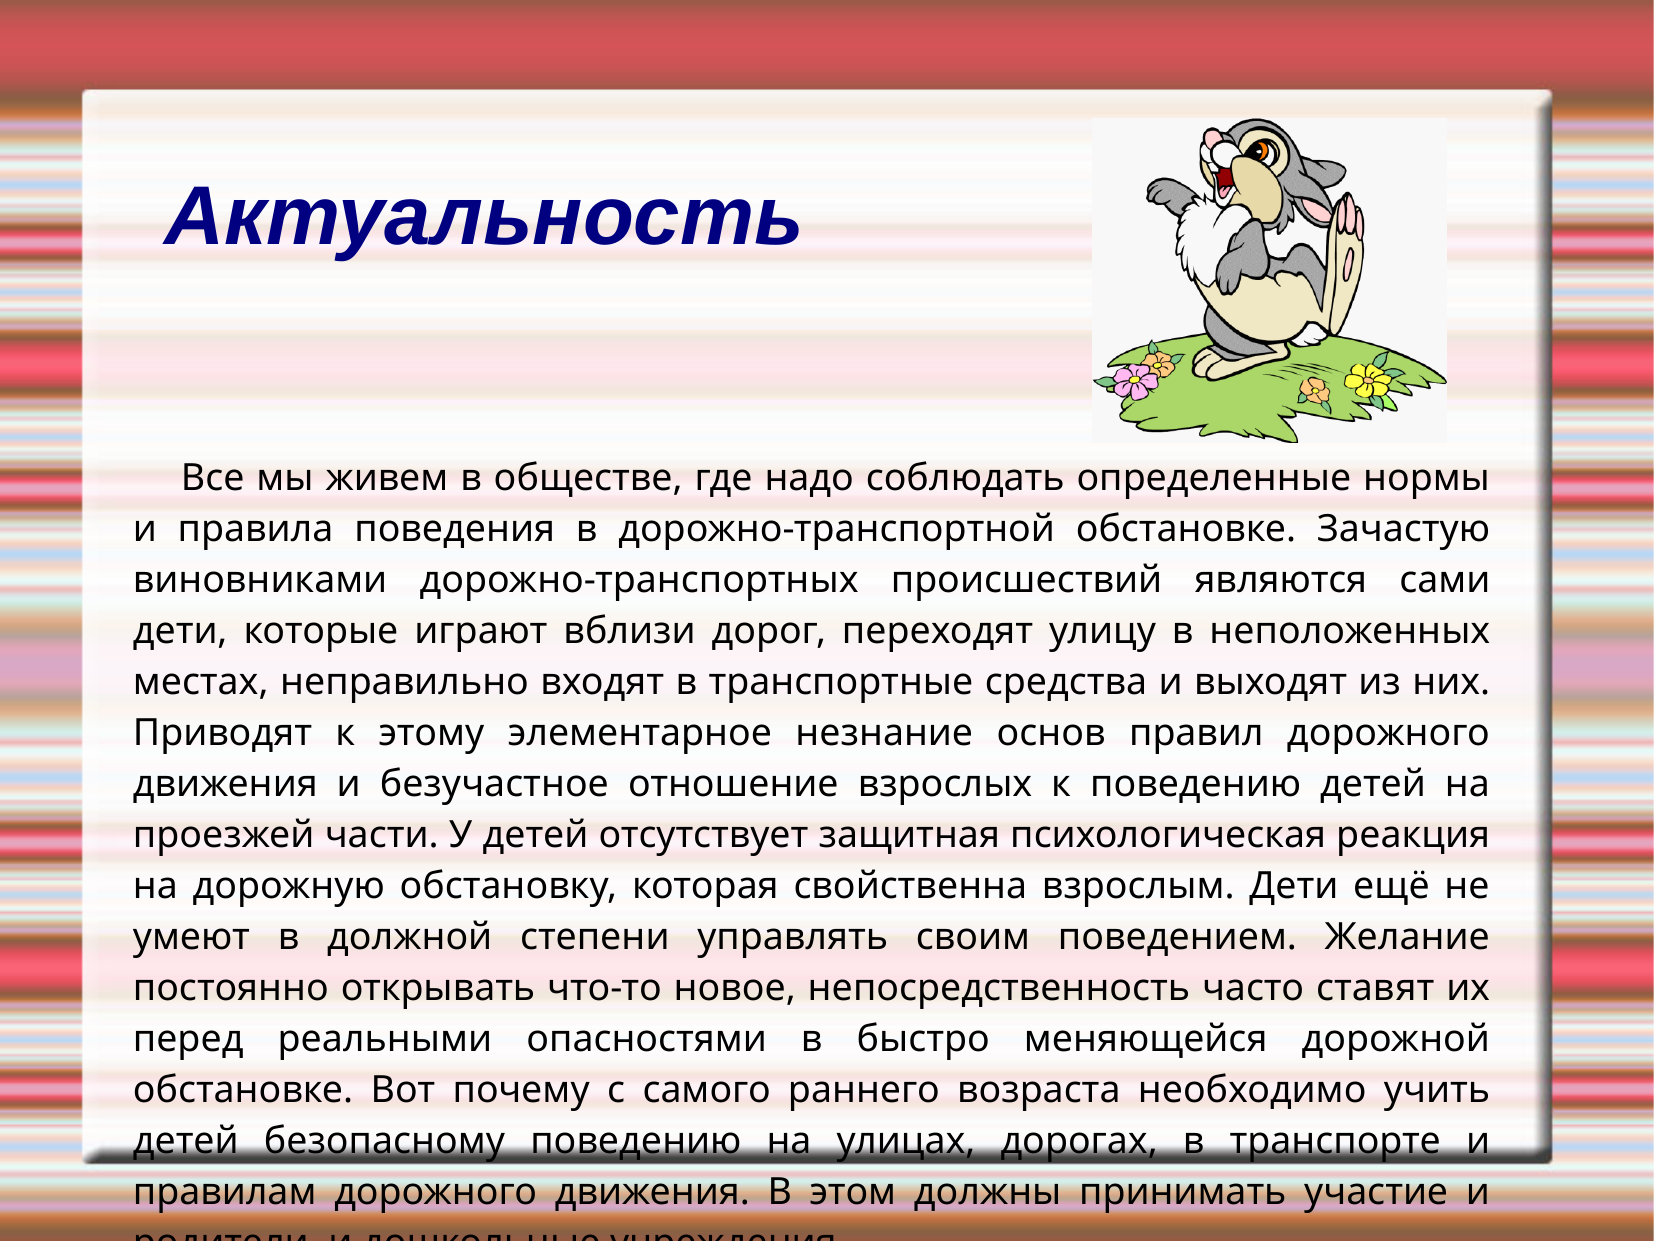

Актуальность
 Все мы живем в обществе, где надо соблюдать определенные нормы и правила поведения в дорожно-транспортной обстановке. Зачастую виновниками дорожно-транспортных происшествий являются сами дети, которые играют вблизи дорог, переходят улицу в неположенных местах, неправильно входят в транспортные средства и выходят из них. Приводят к этому элементарное незнание основ правил дорожного движения и безучастное отношение взрослых к поведению детей на проезжей части. У детей отсутствует защитная психологическая реакция на дорожную обстановку, которая свойственна взрослым. Дети ещё не умеют в должной степени управлять своим поведением. Желание постоянно открывать что-то новое, непосредственность часто ставят их перед реальными опасностями в быстро меняющейся дорожной обстановке. Вот почему с самого раннего возраста необходимо учить детей безопасному поведению на улицах, дорогах, в транспорте и правилам дорожного движения. В этом должны принимать участие и родители, и дошкольные учреждения.